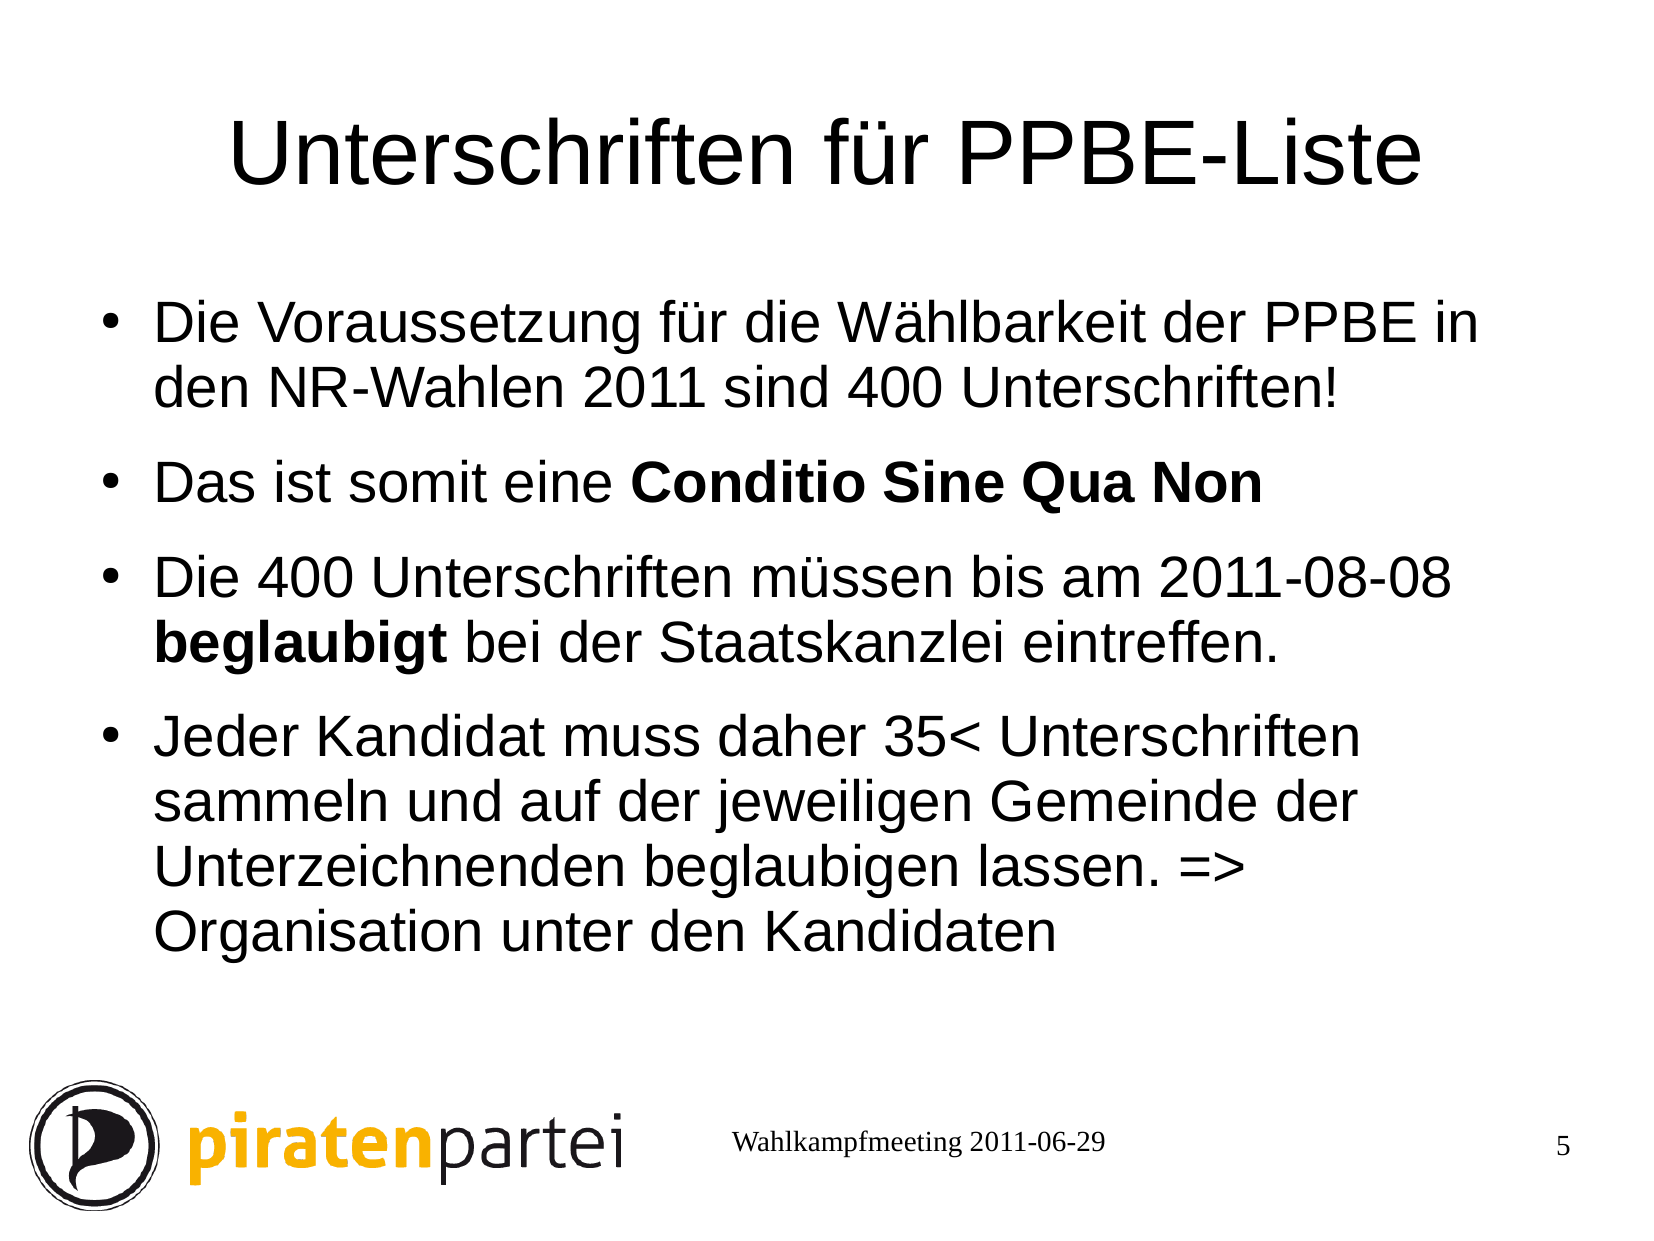

# Unterschriften für PPBE-Liste
Die Voraussetzung für die Wählbarkeit der PPBE in den NR-Wahlen 2011 sind 400 Unterschriften!
Das ist somit eine Conditio Sine Qua Non
Die 400 Unterschriften müssen bis am 2011-08-08 beglaubigt bei der Staatskanzlei eintreffen.
Jeder Kandidat muss daher 35< Unterschriften sammeln und auf der jeweiligen Gemeinde der Unterzeichnenden beglaubigen lassen. => Organisation unter den Kandidaten
Wahlkampfmeeting 2011-06-29
5